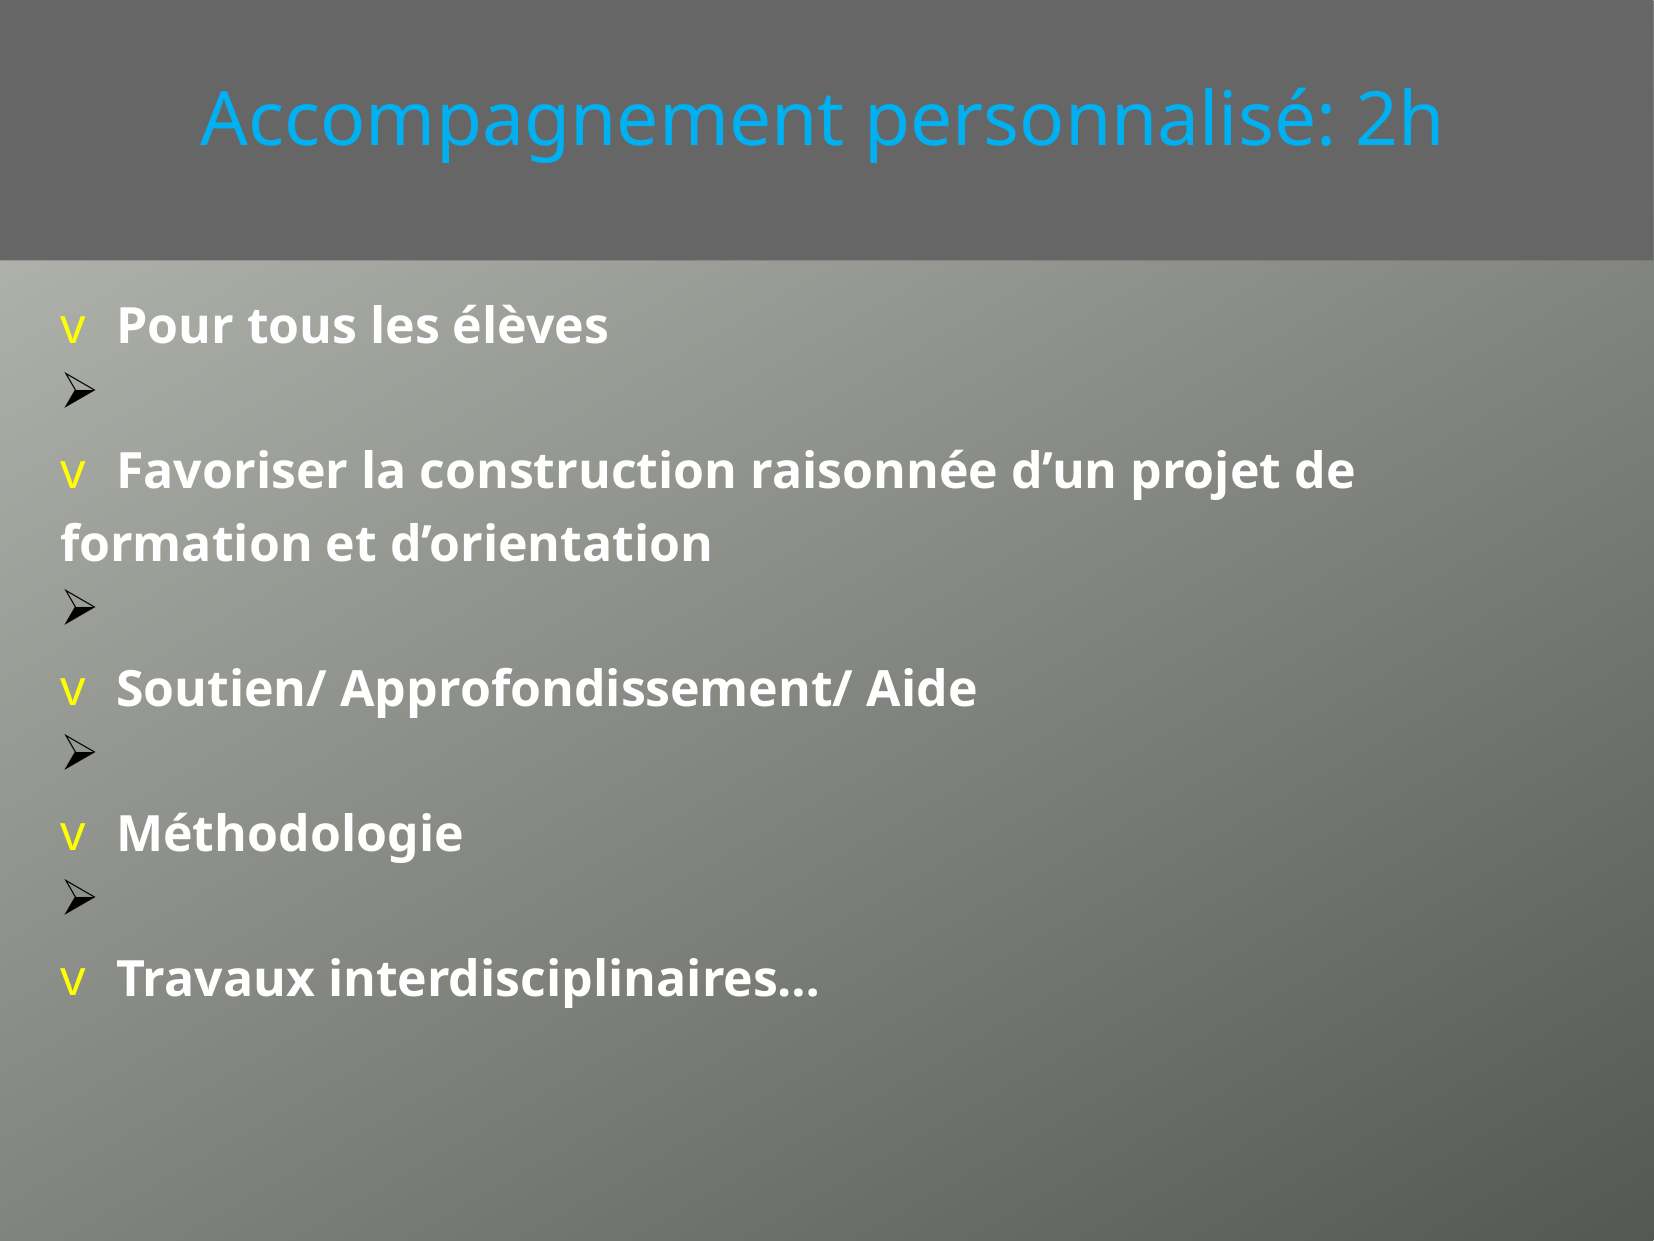

Accompagnement personnalisé: 2h
Pour tous les élèves
Favoriser la construction raisonnée d’un projet de
formation et d’orientation
Soutien/ Approfondissement/ Aide
Méthodologie
Travaux interdisciplinaires…